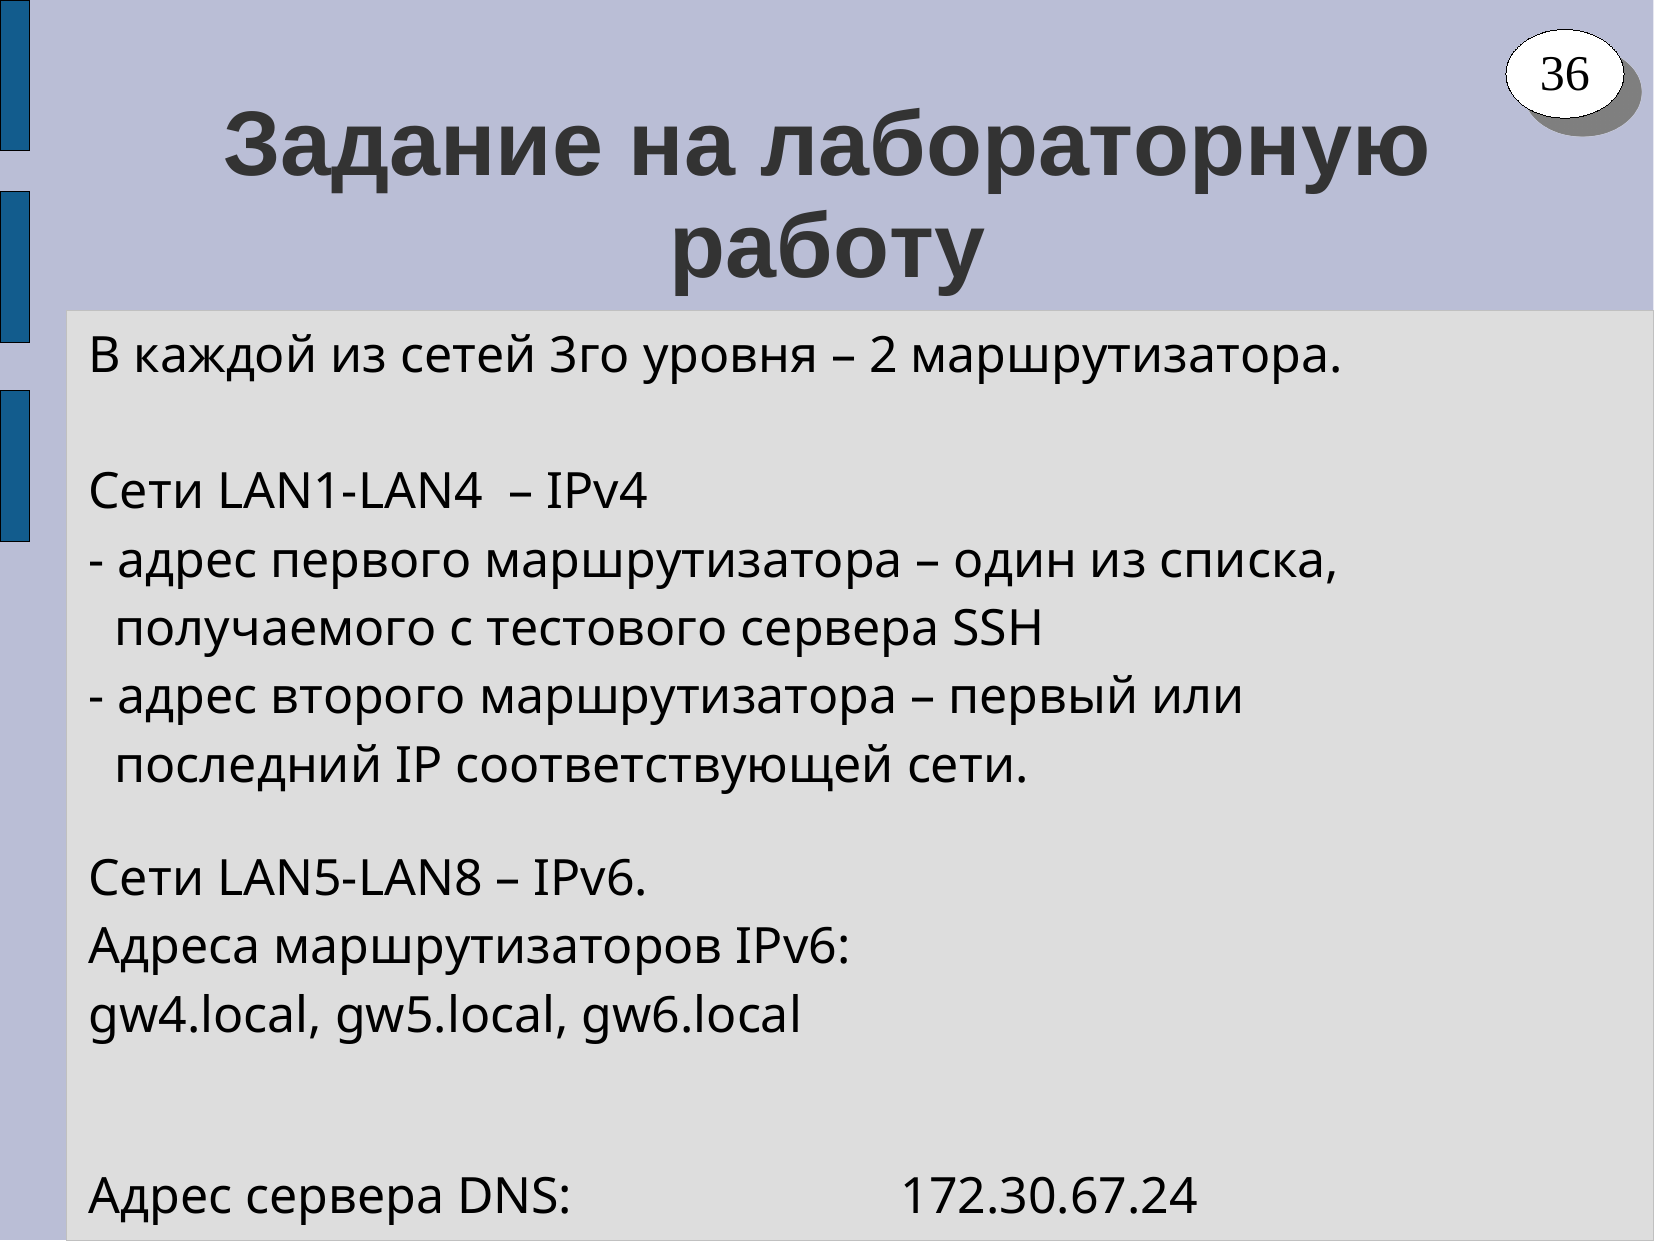

36
# Задание на лабораторную работу
В каждой из сетей 3го уровня – 2 маршрутизатора.
Сети LAN1-LAN4 – IPv4
- адрес первого маршрутизатора – один из списка,
 получаемого с тестового сервера SSH
- адрес второго маршрутизатора – первый или
 последний IP соответствующей сети.
Сети LAN5-LAN8 – IPv6.
Адреса маршрутизаторов IPv6:
gw4.local, gw5.local, gw6.local
Адрес сервера DNS: 					172.30.67.24
Адрес внутреннего веб-сервера:	www.local